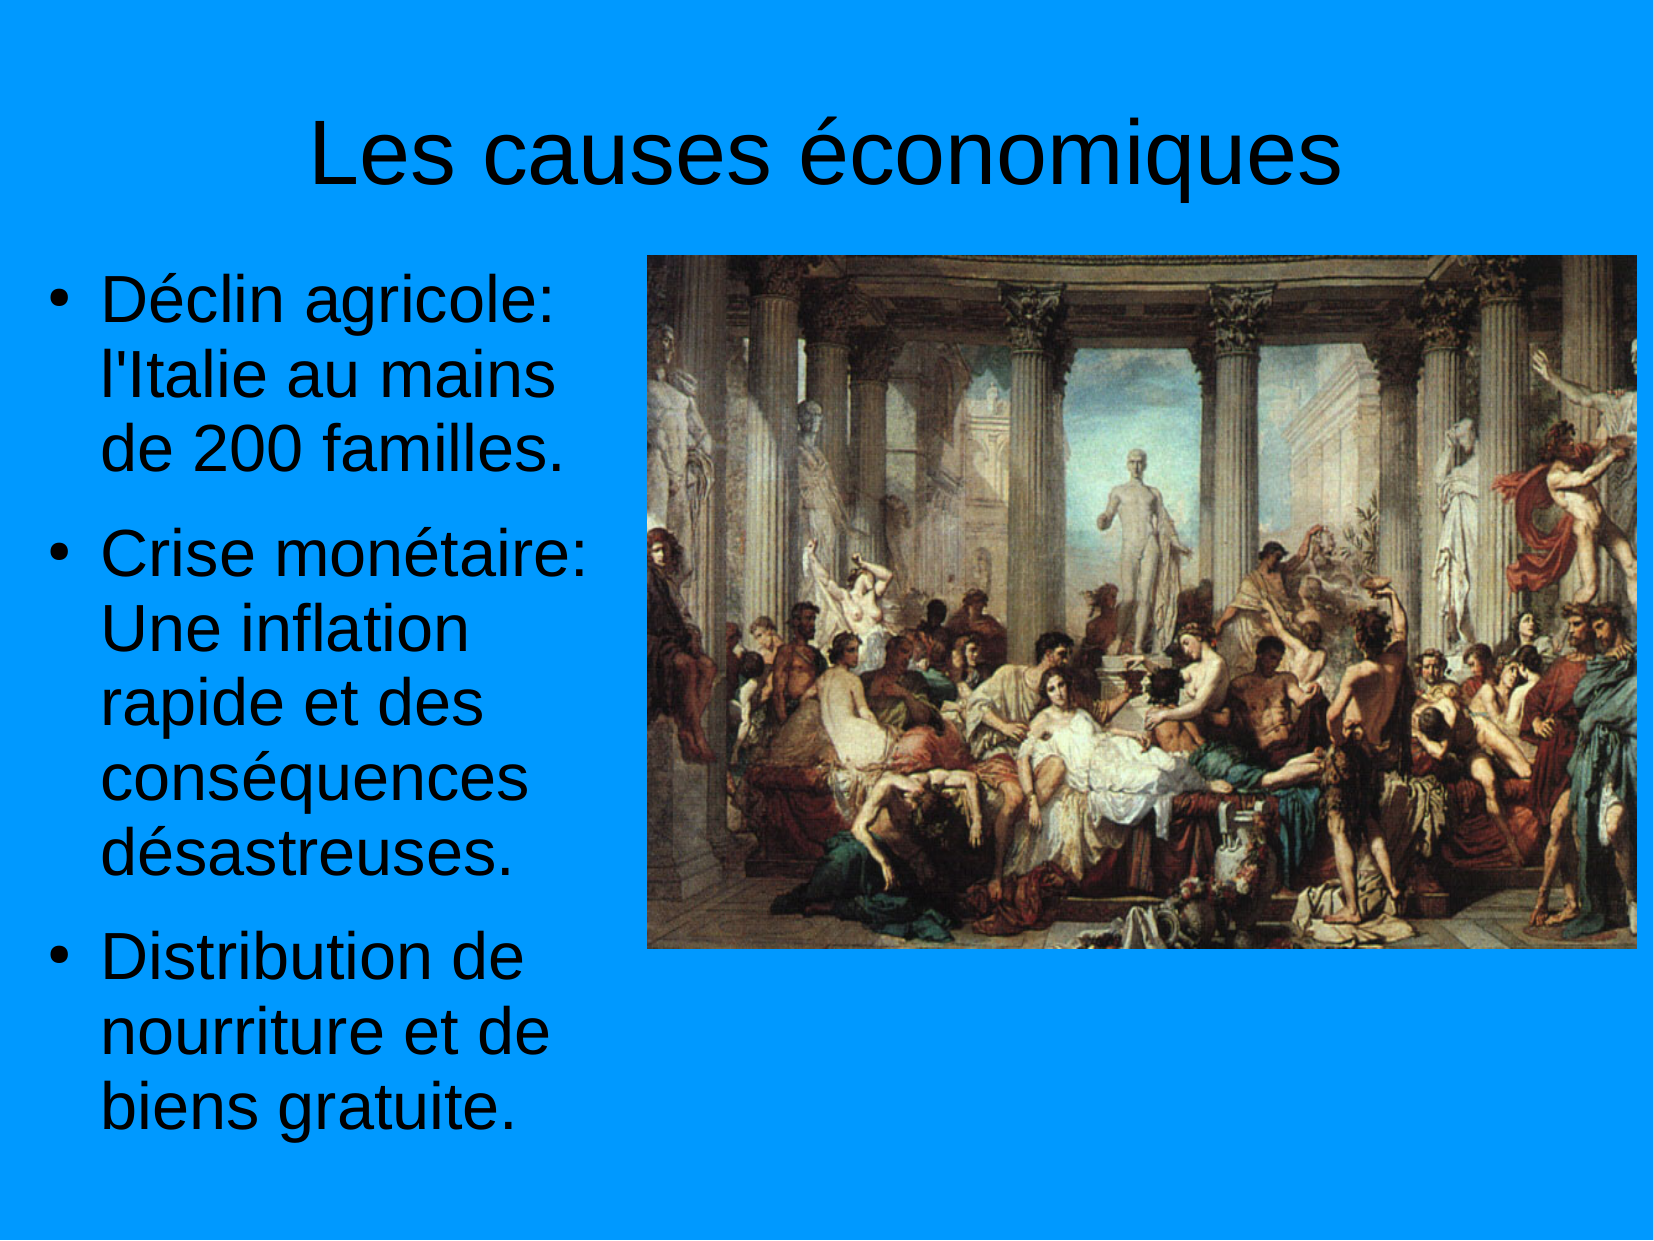

# Les causes économiques
Déclin agricole: l'Italie au mains de 200 familles.
Crise monétaire: Une inflation rapide et des conséquences désastreuses.
Distribution de nourriture et de biens gratuite.